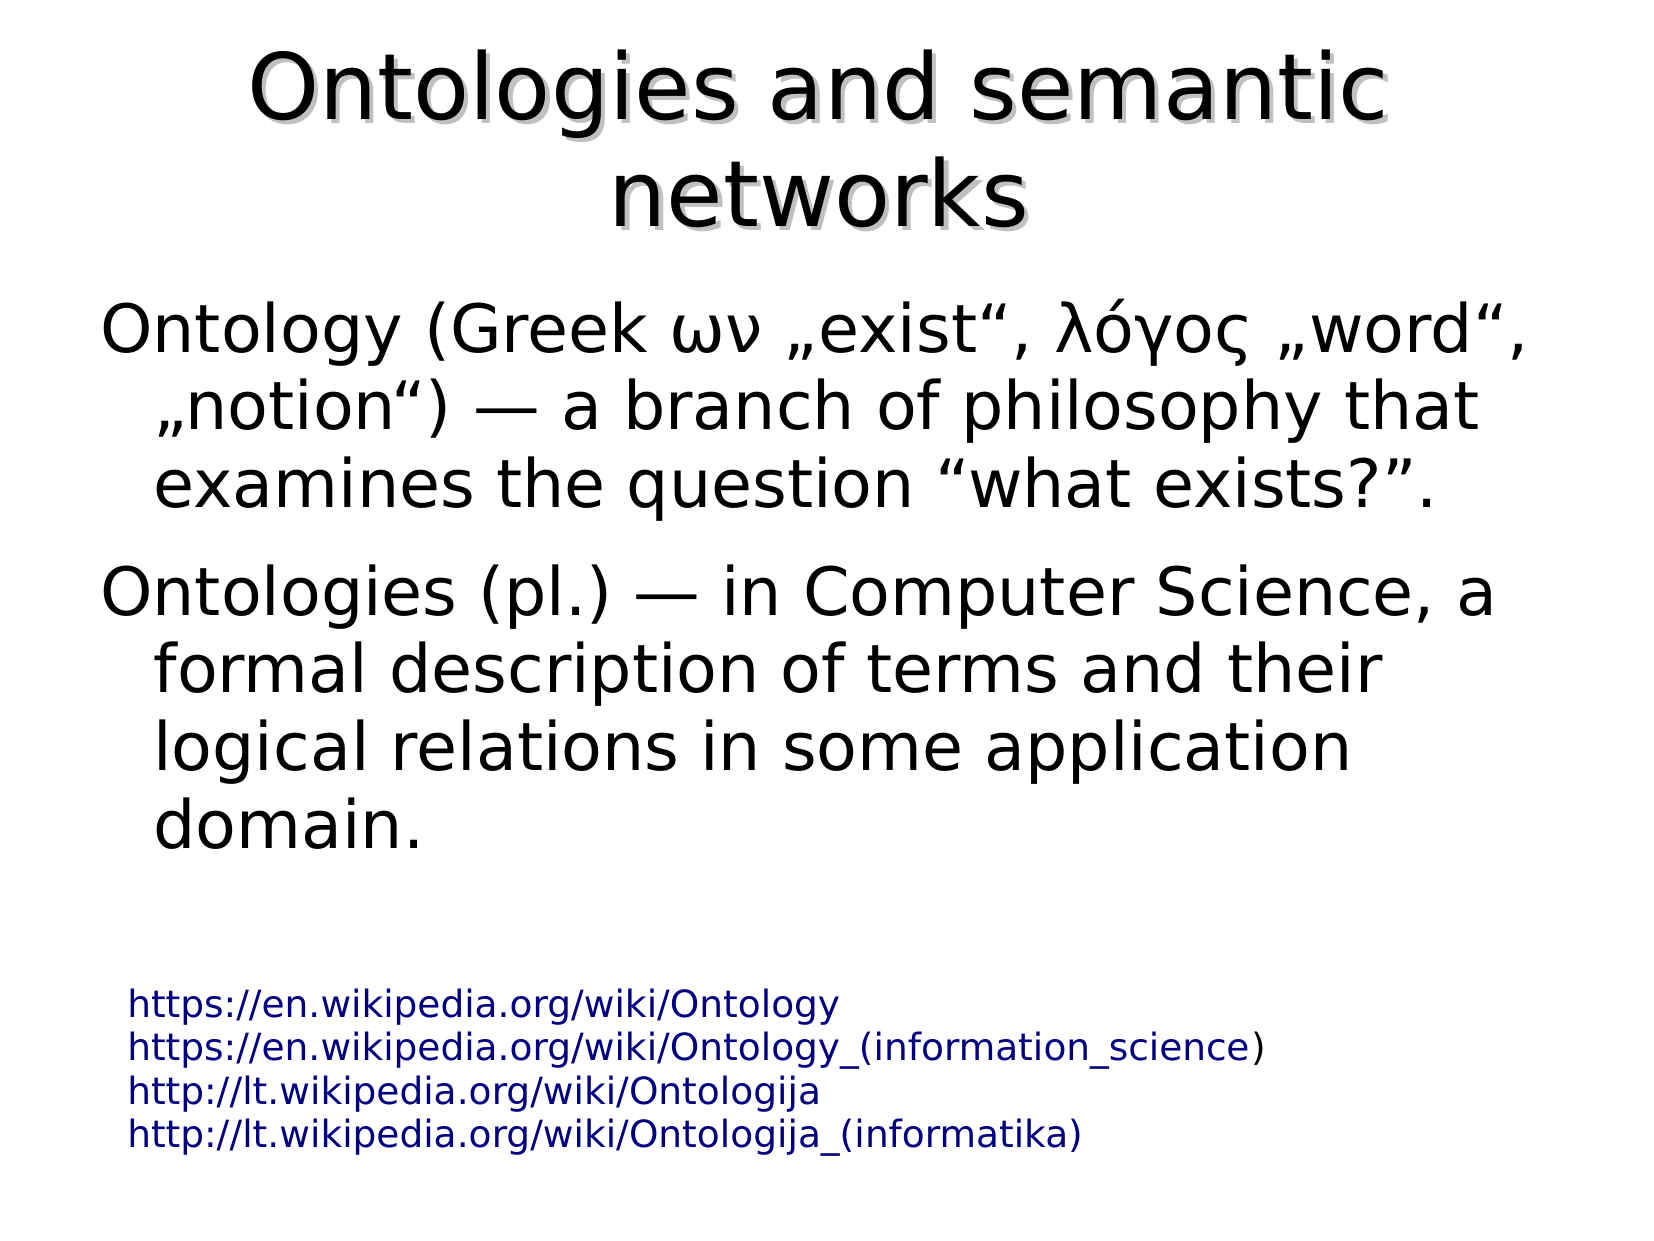

# Ontologies and semantic networks
Ontology (Greek ων „exist“, λόγος „word“, „notion“) — a branch of philosophy that examines the question “what exists?”.
Ontologies (pl.) — in Computer Science, a formal description of terms and their logical relations in some application domain.
https://en.wikipedia.org/wiki/Ontology
https://en.wikipedia.org/wiki/Ontology_(information_science)
http://lt.wikipedia.org/wiki/Ontologija
http://lt.wikipedia.org/wiki/Ontologija_(informatika)